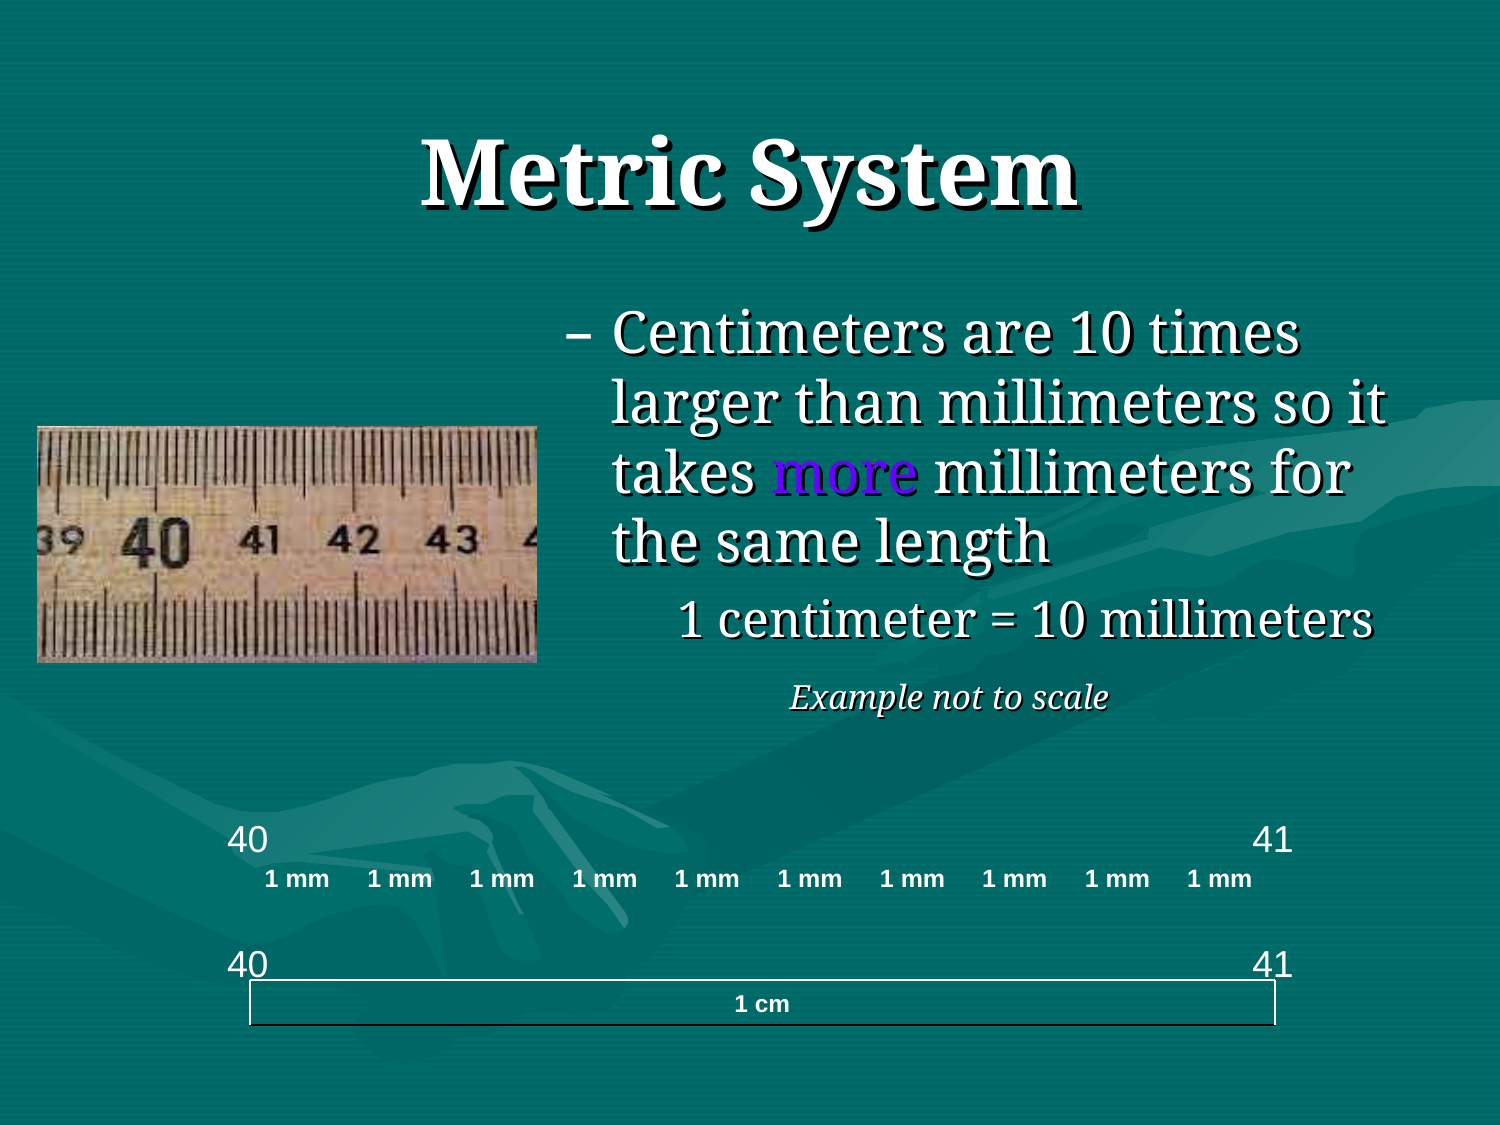

# Metric System
Centimeters are 10 times larger than millimeters so it takes more millimeters for the same length
	1 centimeter = 10 millimeters
		Example not to scale
40
41
| 1 mm | 1 mm | 1 mm | 1 mm | 1 mm | 1 mm | 1 mm | 1 mm | 1 mm | 1 mm |
| --- | --- | --- | --- | --- | --- | --- | --- | --- | --- |
40
41
1 cm